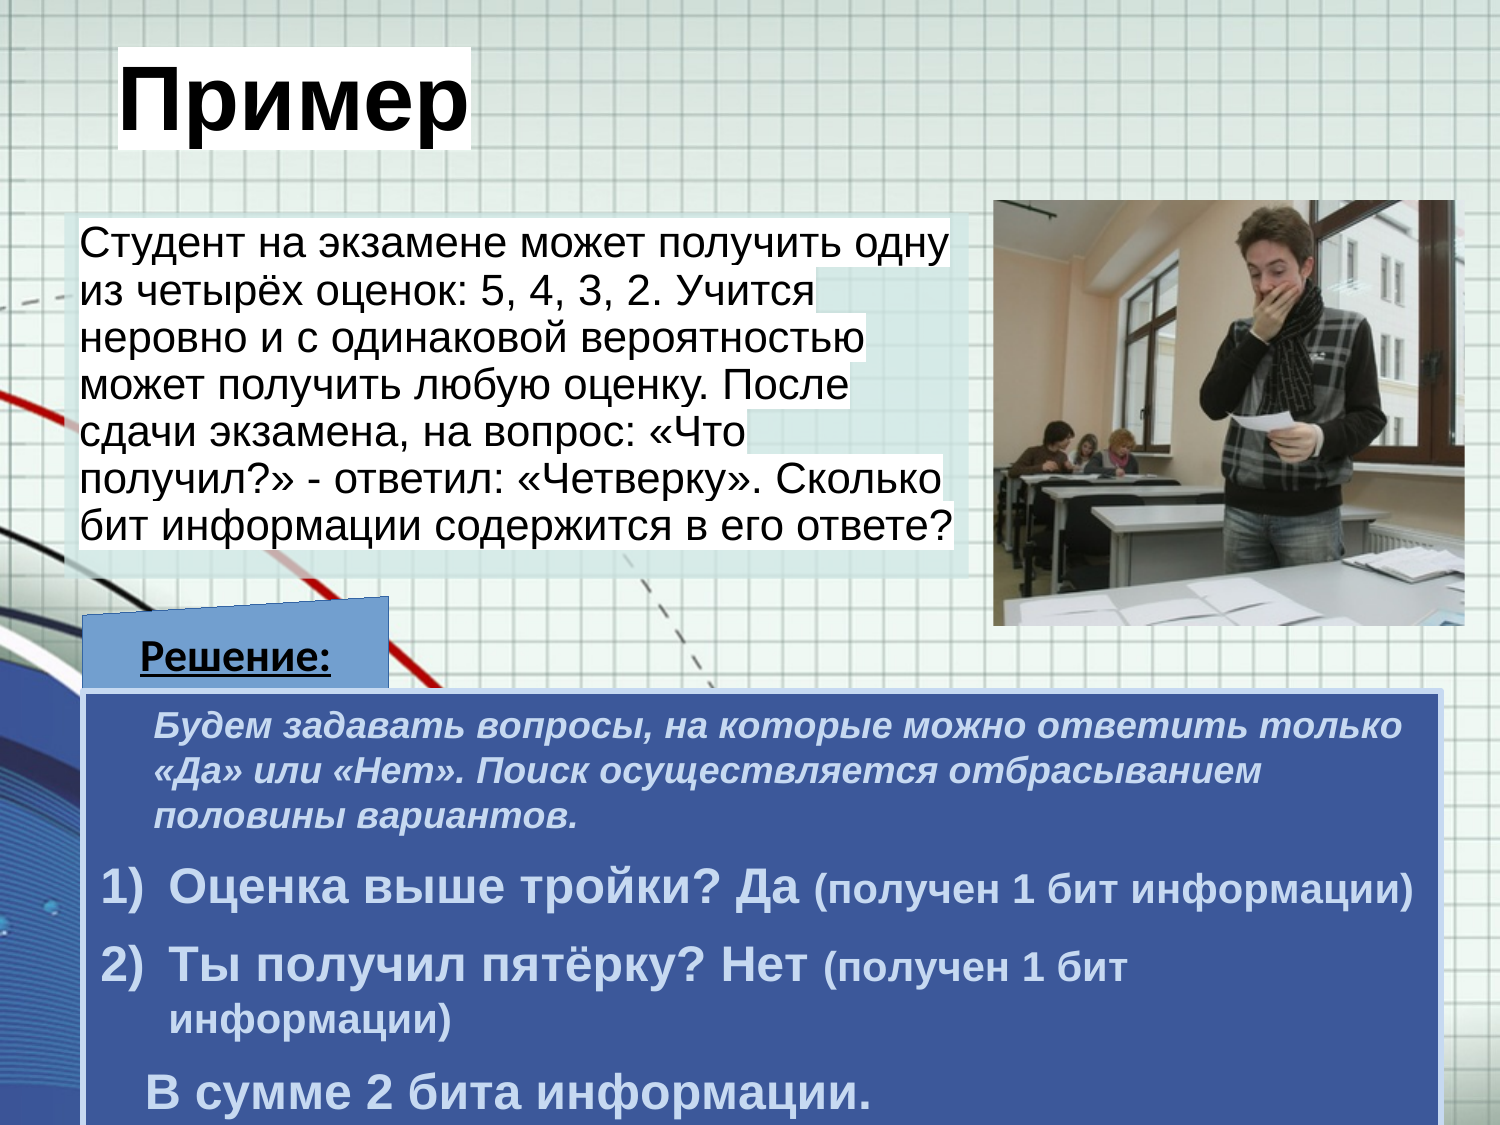

# Пример
Студент на экзамене может получить одну из четырёх оценок: 5, 4, 3, 2. Учится неровно и с одинаковой вероятностью может получить любую оценку. После сдачи экзамена, на вопрос: «Что получил?» - ответил: «Четверку». Сколько бит информации содержится в его ответе?
Решение:
Будем задавать вопросы, на которые можно ответить только «Да» или «Нет». Поиск осуществляется отбрасыванием половины вариантов.
Оценка выше тройки? Да (получен 1 бит информации)
Ты получил пятёрку? Нет (получен 1 бит информации)
В сумме 2 бита информации.